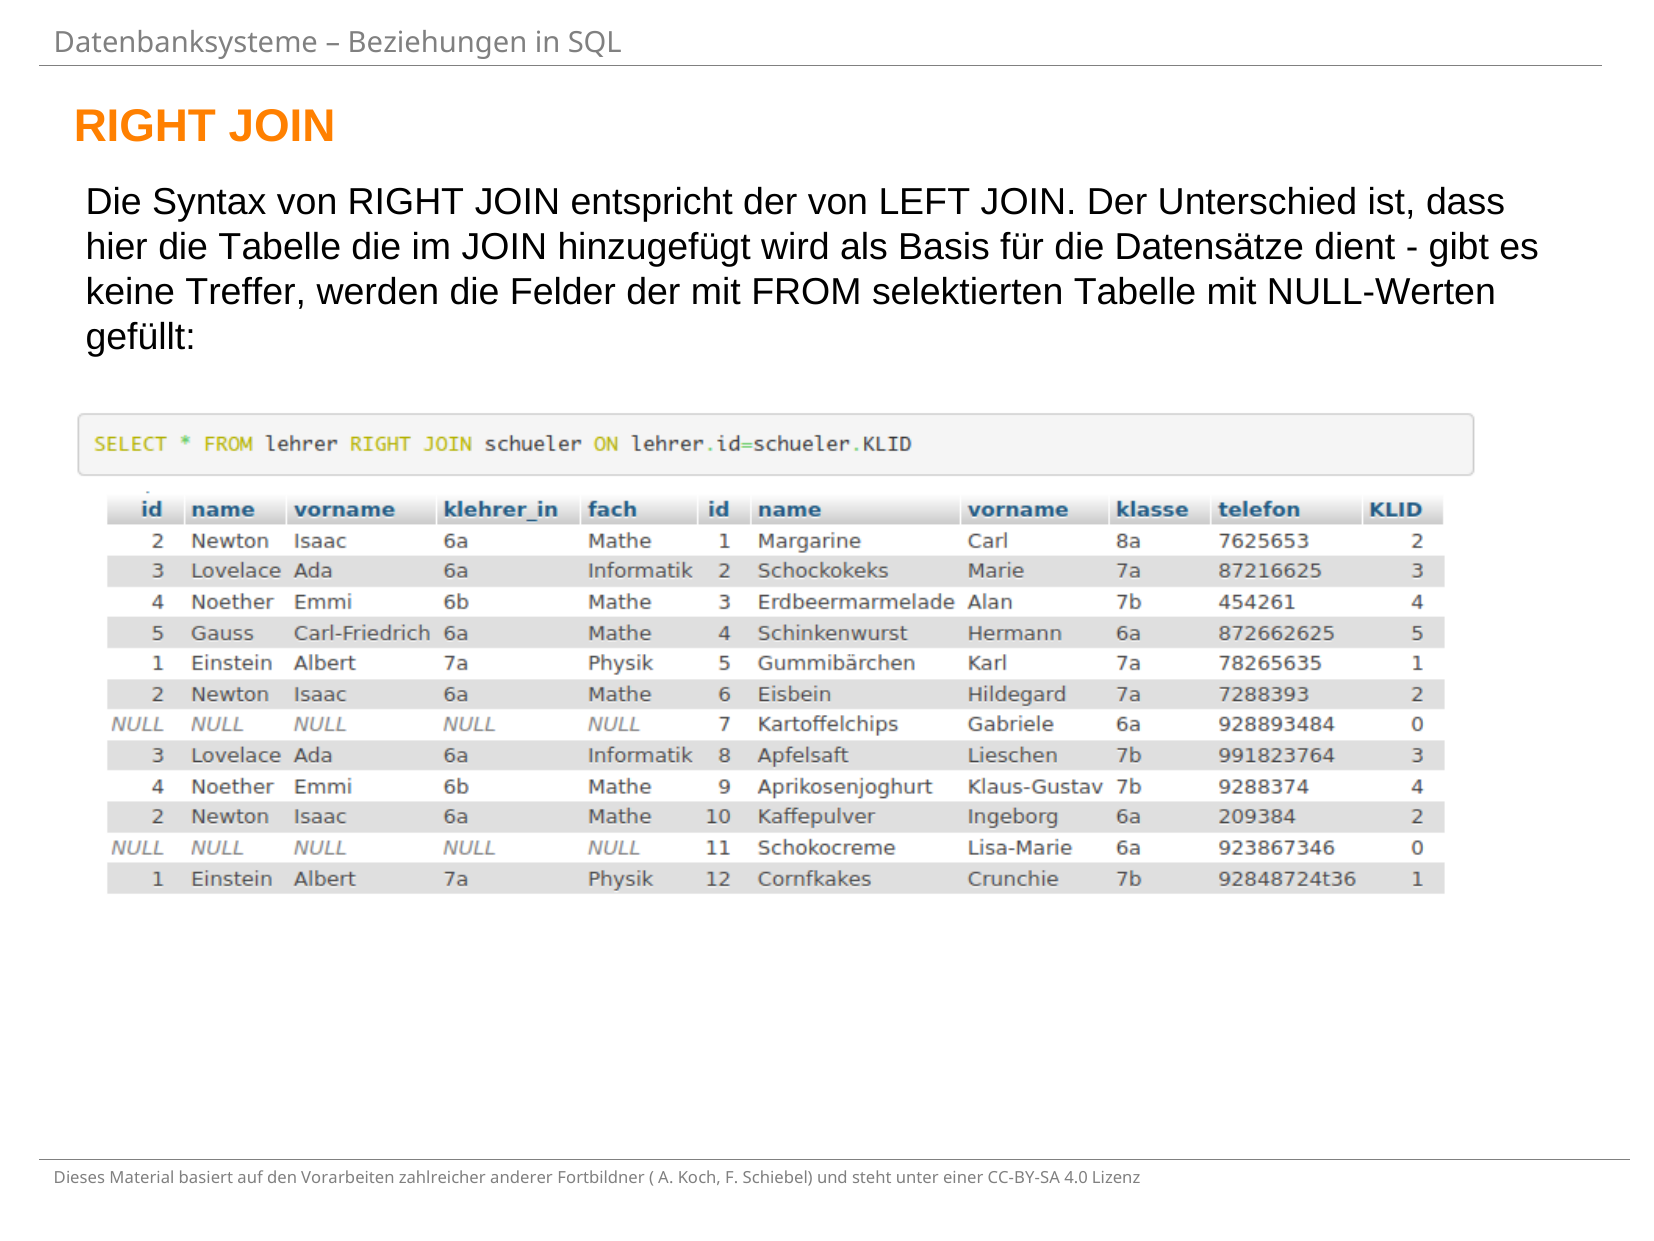

Datenbanksysteme – Beziehungen in SQL
RIGHT JOIN
Die Syntax von RIGHT JOIN entspricht der von LEFT JOIN. Der Unterschied ist, dass hier die Tabelle die im JOIN hinzugefügt wird als Basis für die Datensätze dient - gibt es keine Treffer, werden die Felder der mit FROM selektierten Tabelle mit NULL-Werten gefüllt: